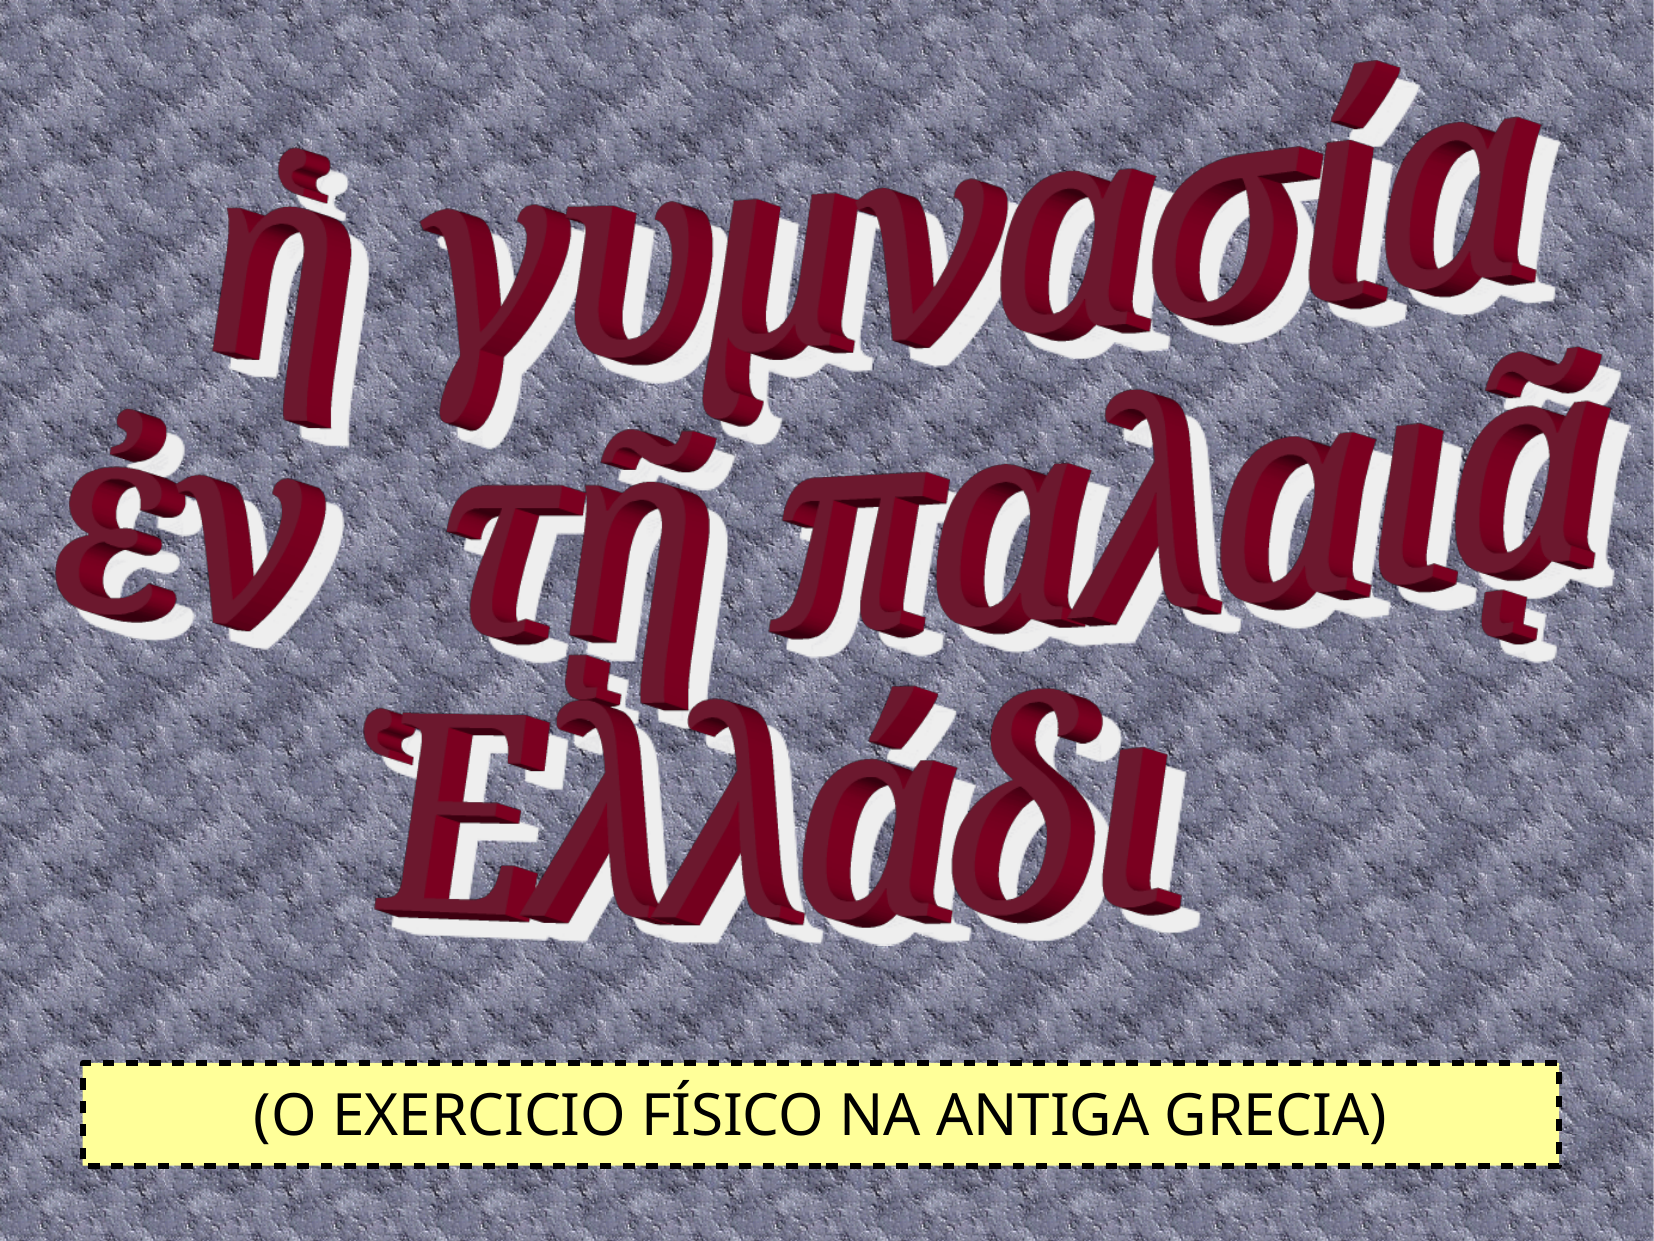

ἡ γυμνασία
ἐν τῇ παλαιᾷ
Ἑλλάδι
(O EXERCICIO FÍSICO NA ANTIGA GRECIA)